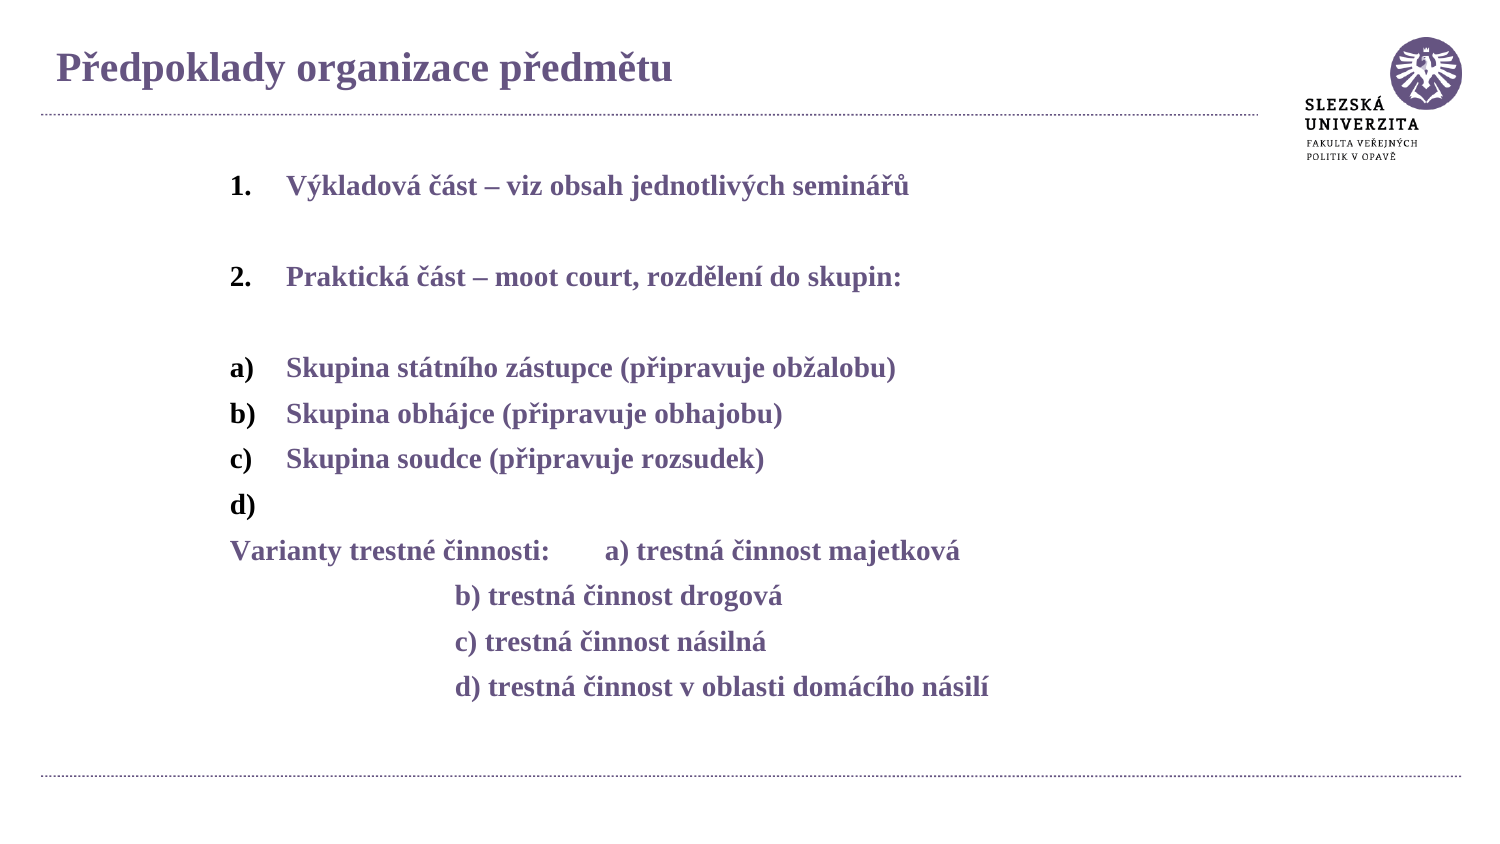

# Předpoklady organizace předmětu
Výkladová část – viz obsah jednotlivých seminářů
Praktická část – moot court, rozdělení do skupin:
Skupina státního zástupce (připravuje obžalobu)
Skupina obhájce (připravuje obhajobu)
Skupina soudce (připravuje rozsudek)
Varianty trestné činnosti: 	a) trestná činnost majetková
			b) trestná činnost drogová
			c) trestná činnost násilná
			d) trestná činnost v oblasti domácího násilí